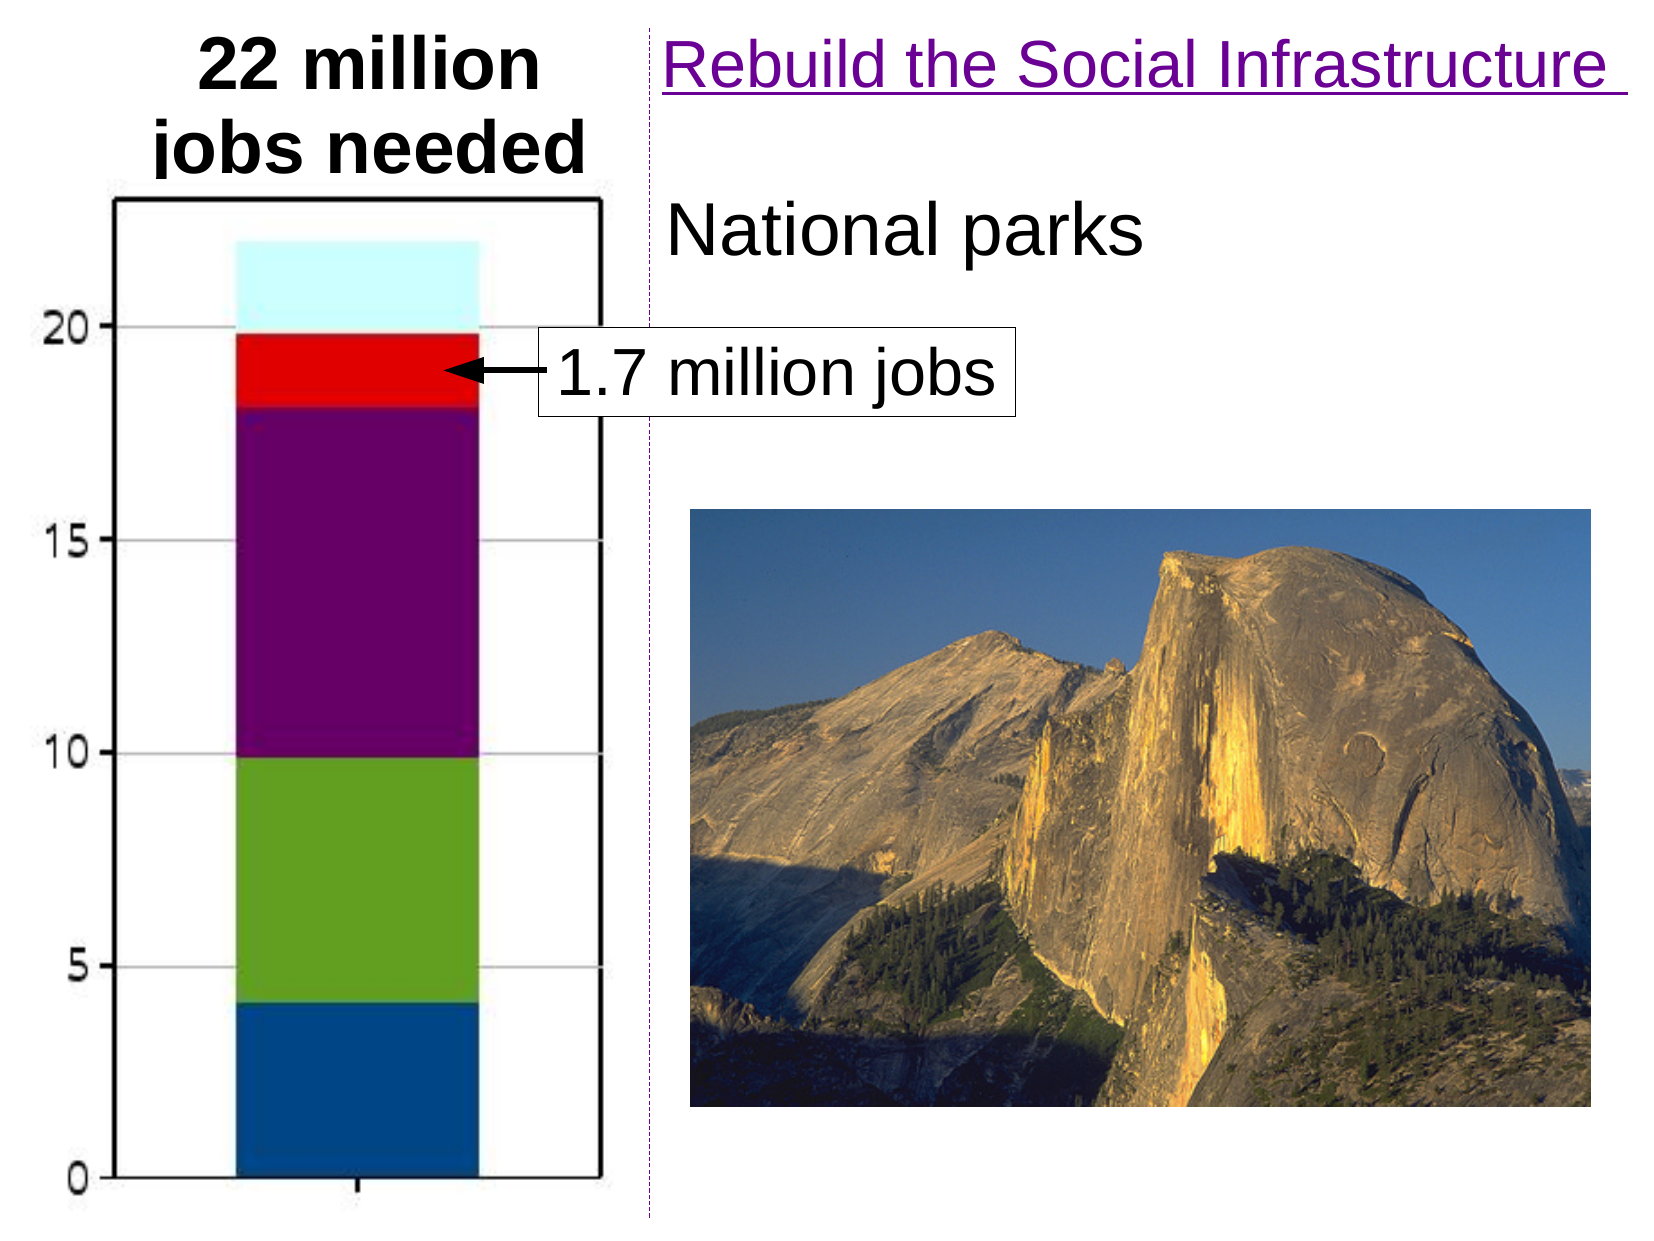

22 million
jobs needed
Rebuild the Social Infrastructure
National parks
1.7 million jobs